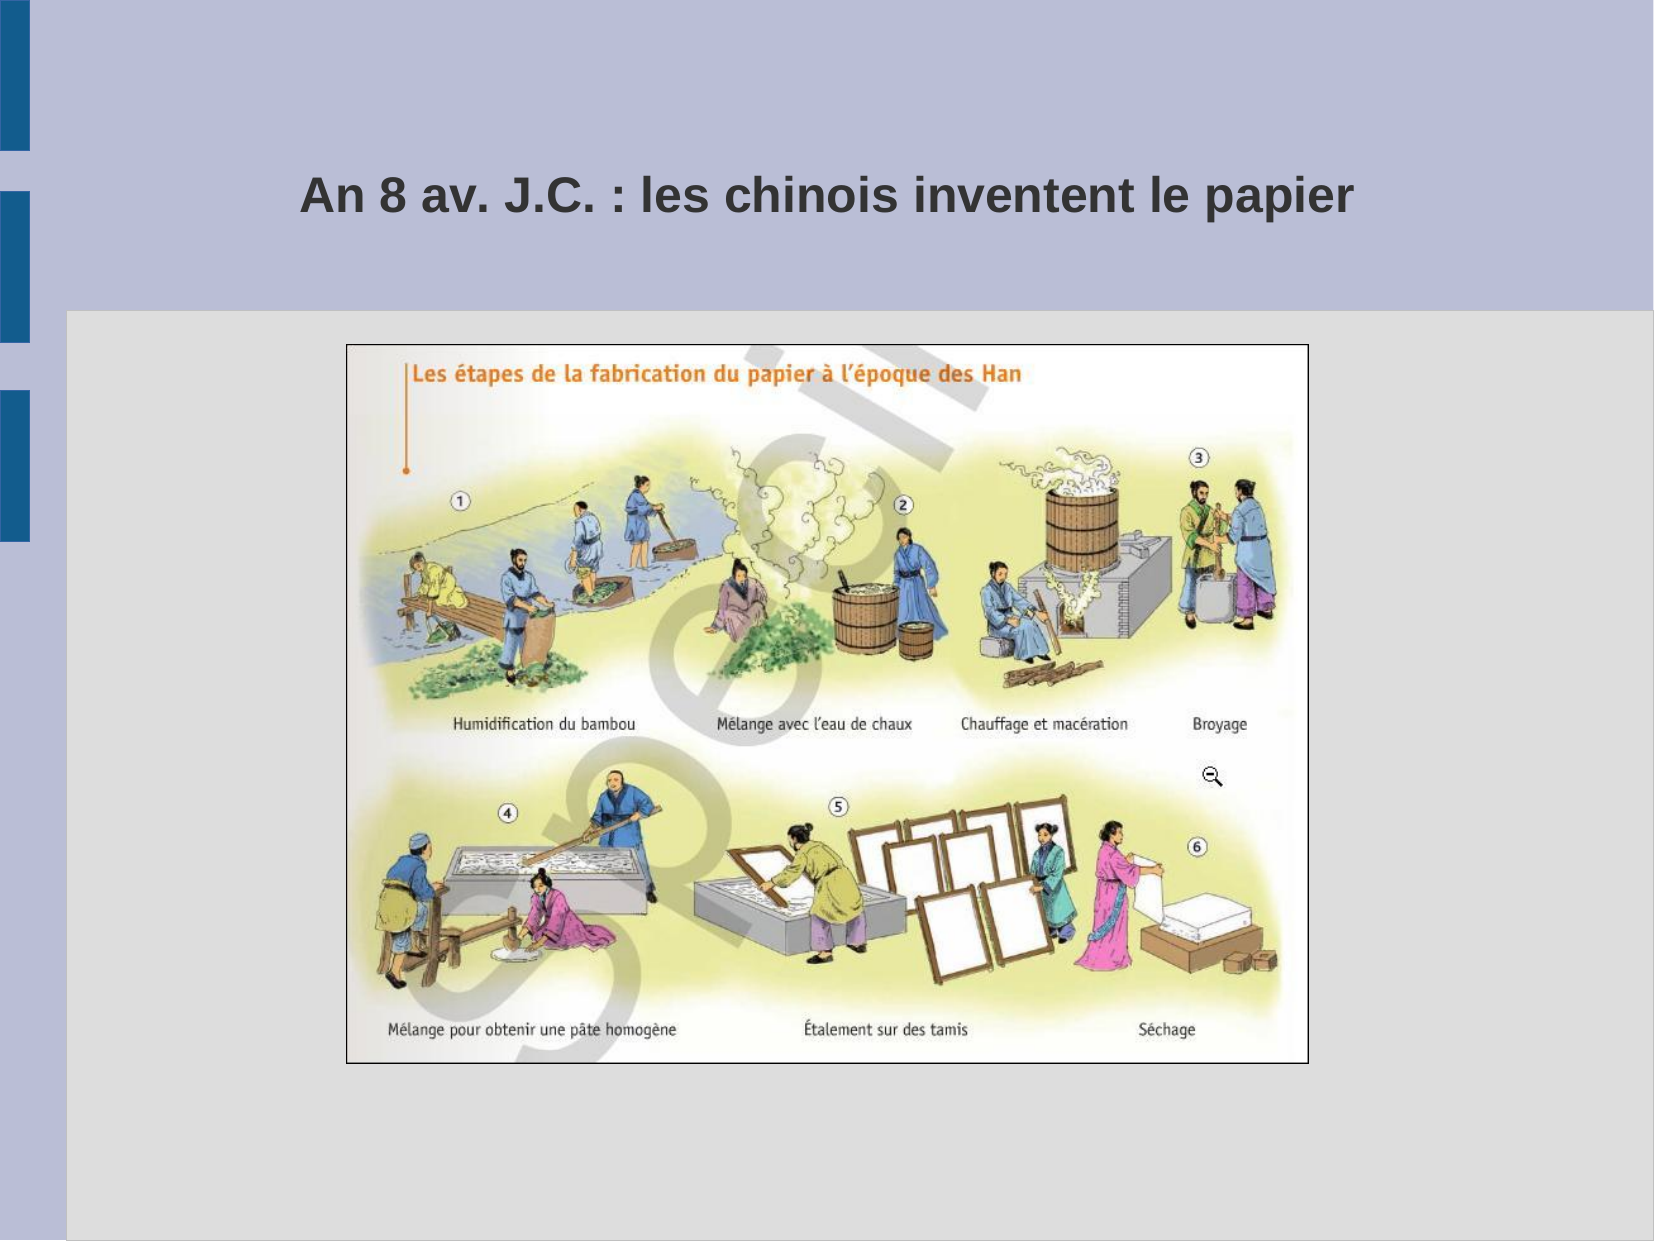

# An 8 av. J.C. : les chinois inventent le papier